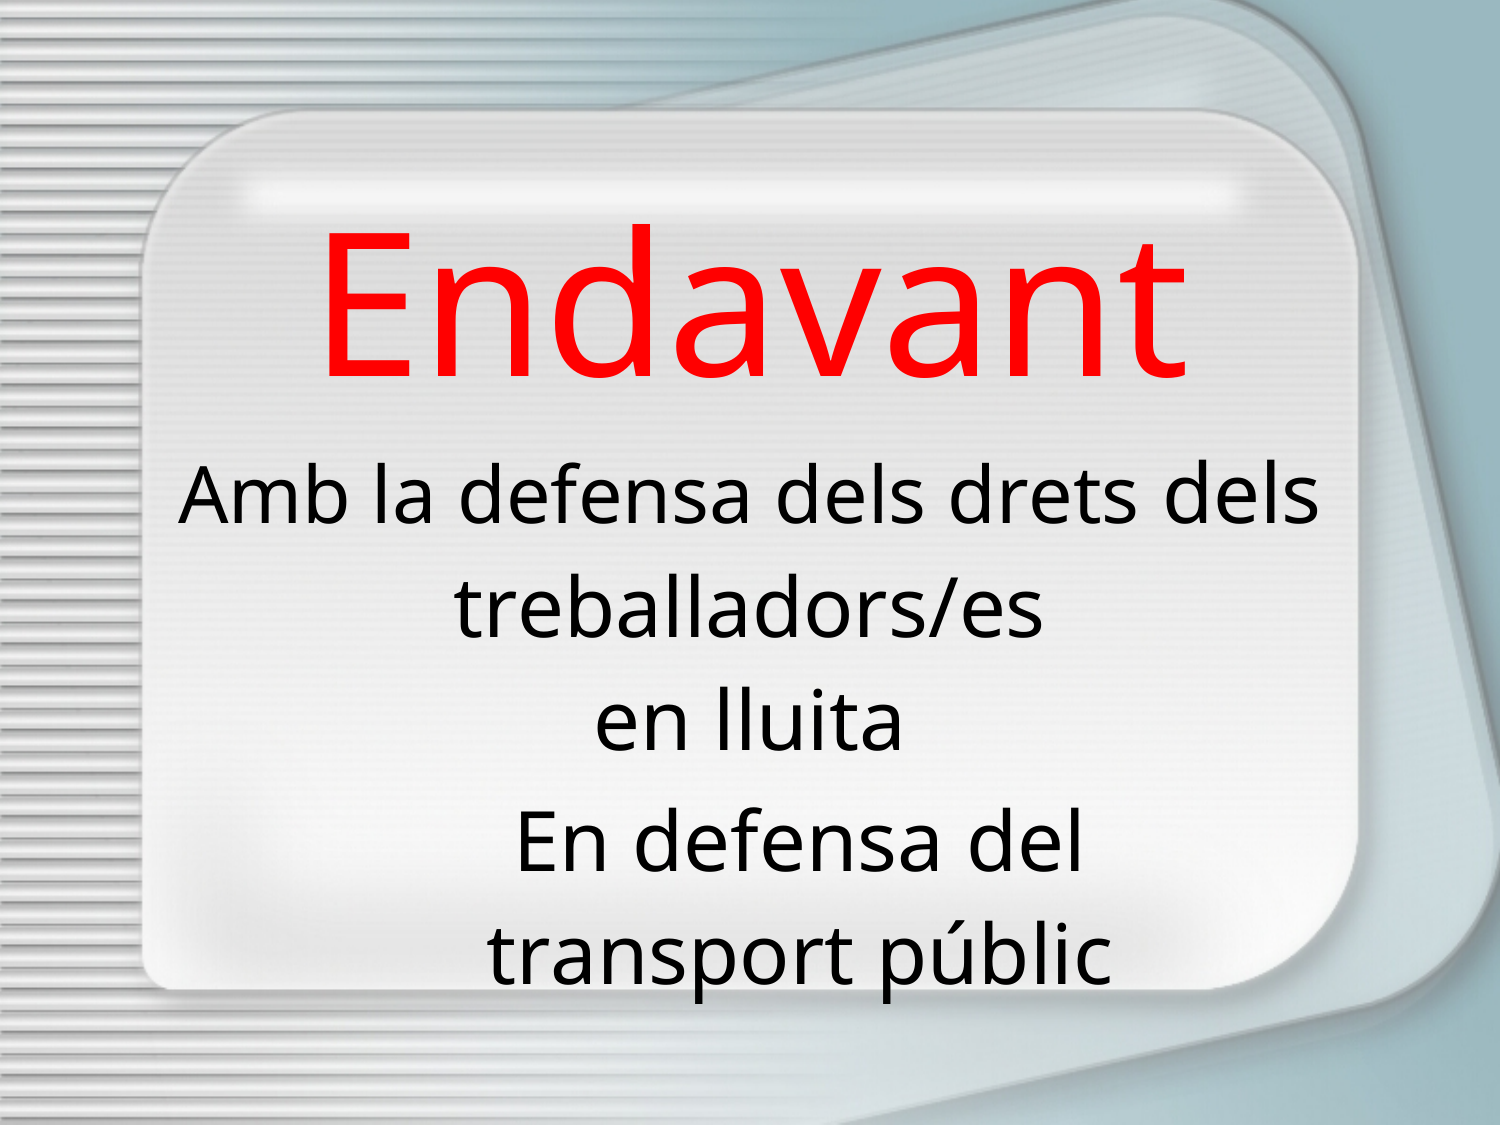

# Endavant Amb la defensa dels drets dels treballadors/es en lluita
En defensa del transport públic